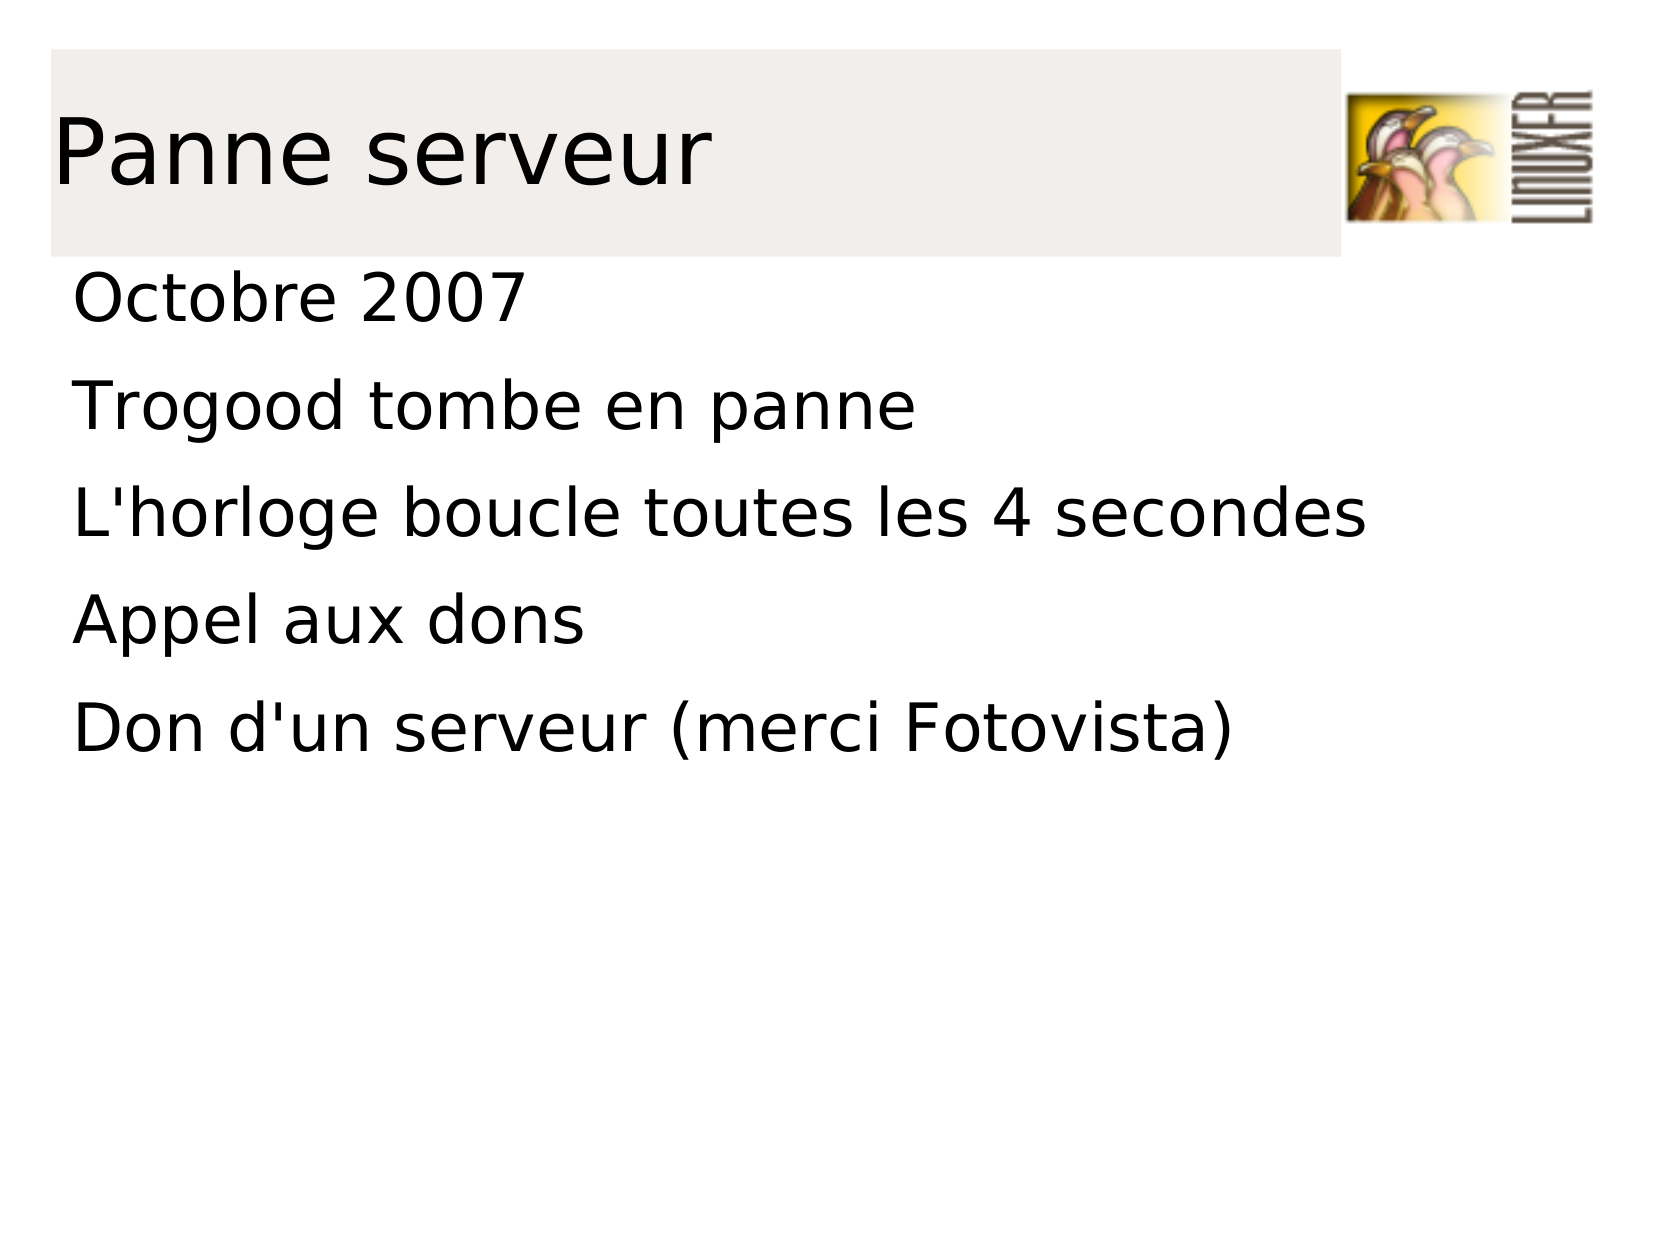

# Panne serveur
Octobre 2007
Trogood tombe en panne
L'horloge boucle toutes les 4 secondes
Appel aux dons
Don d'un serveur (merci Fotovista)